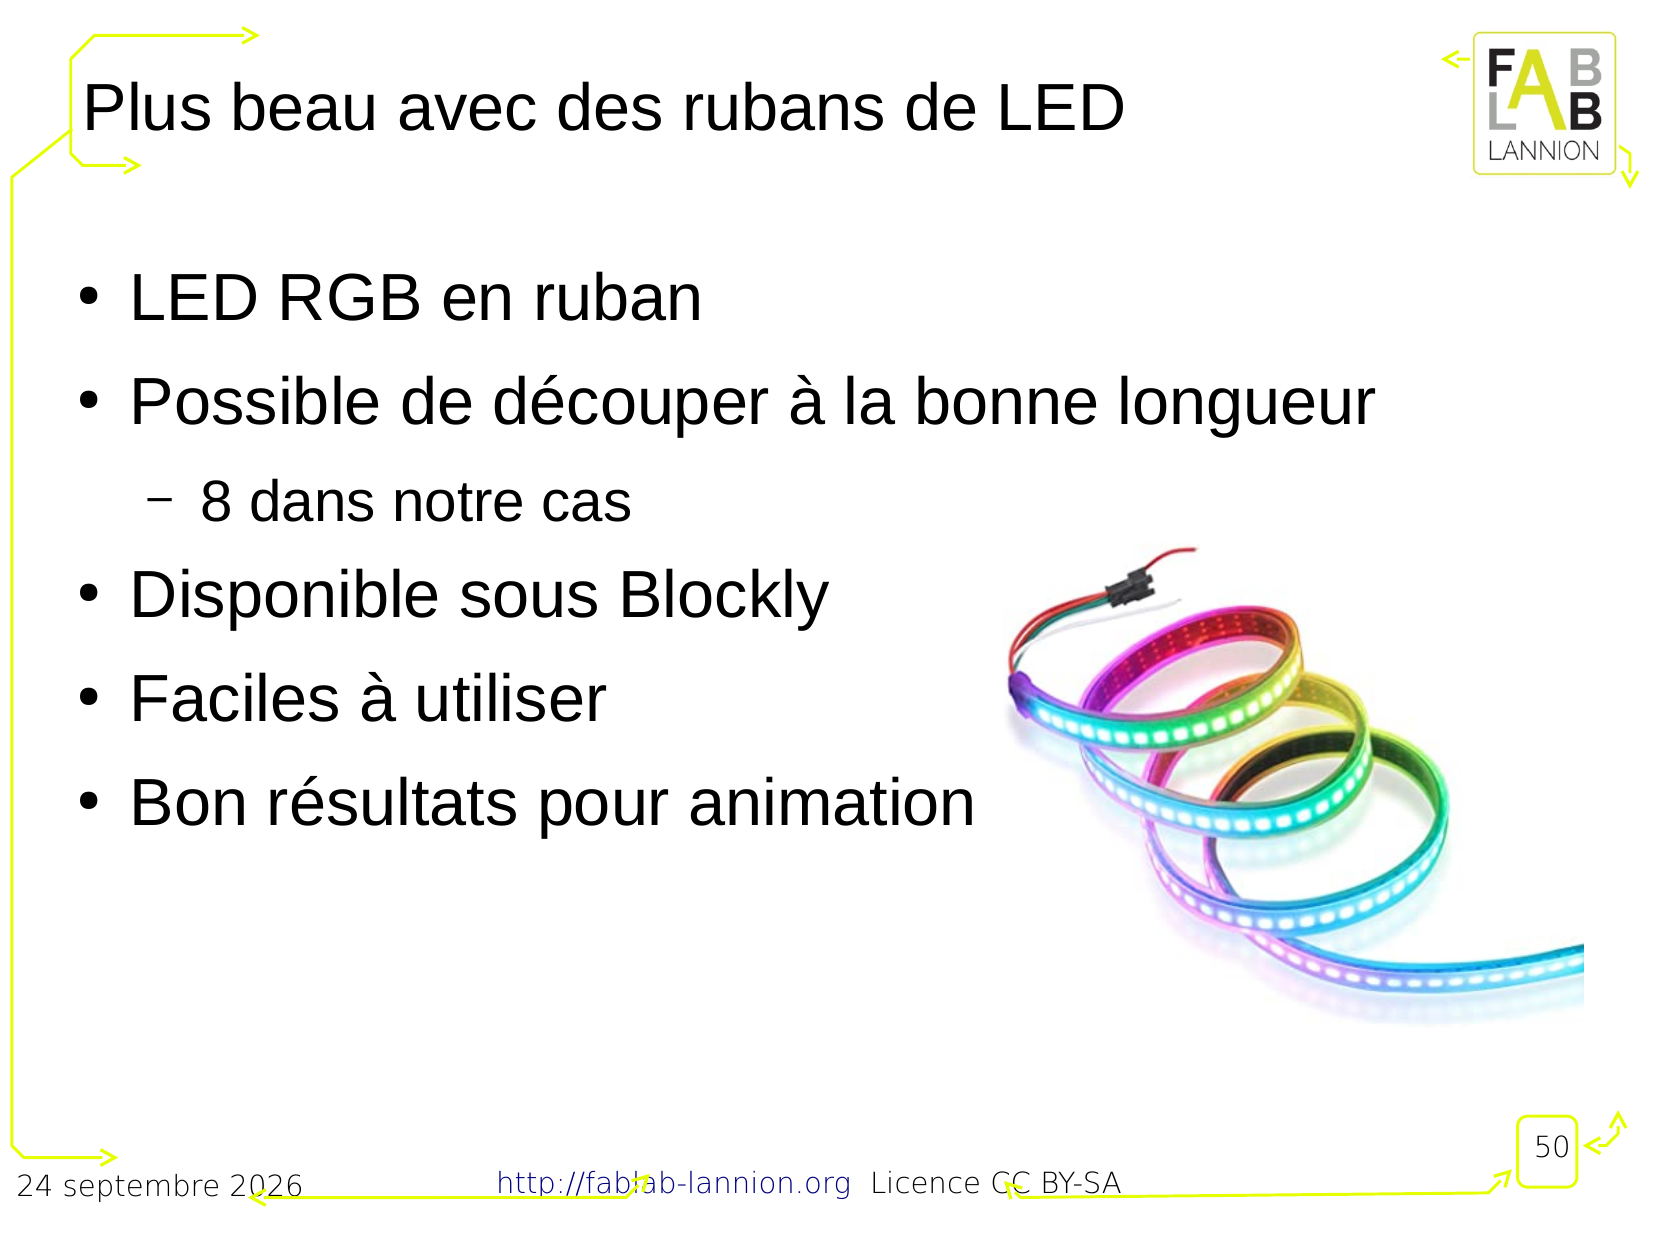

# Plus beau avec des rubans de LED
LED RGB en ruban
Possible de découper à la bonne longueur
8 dans notre cas
Disponible sous Blockly
Faciles à utiliser
Bon résultats pour animation
50